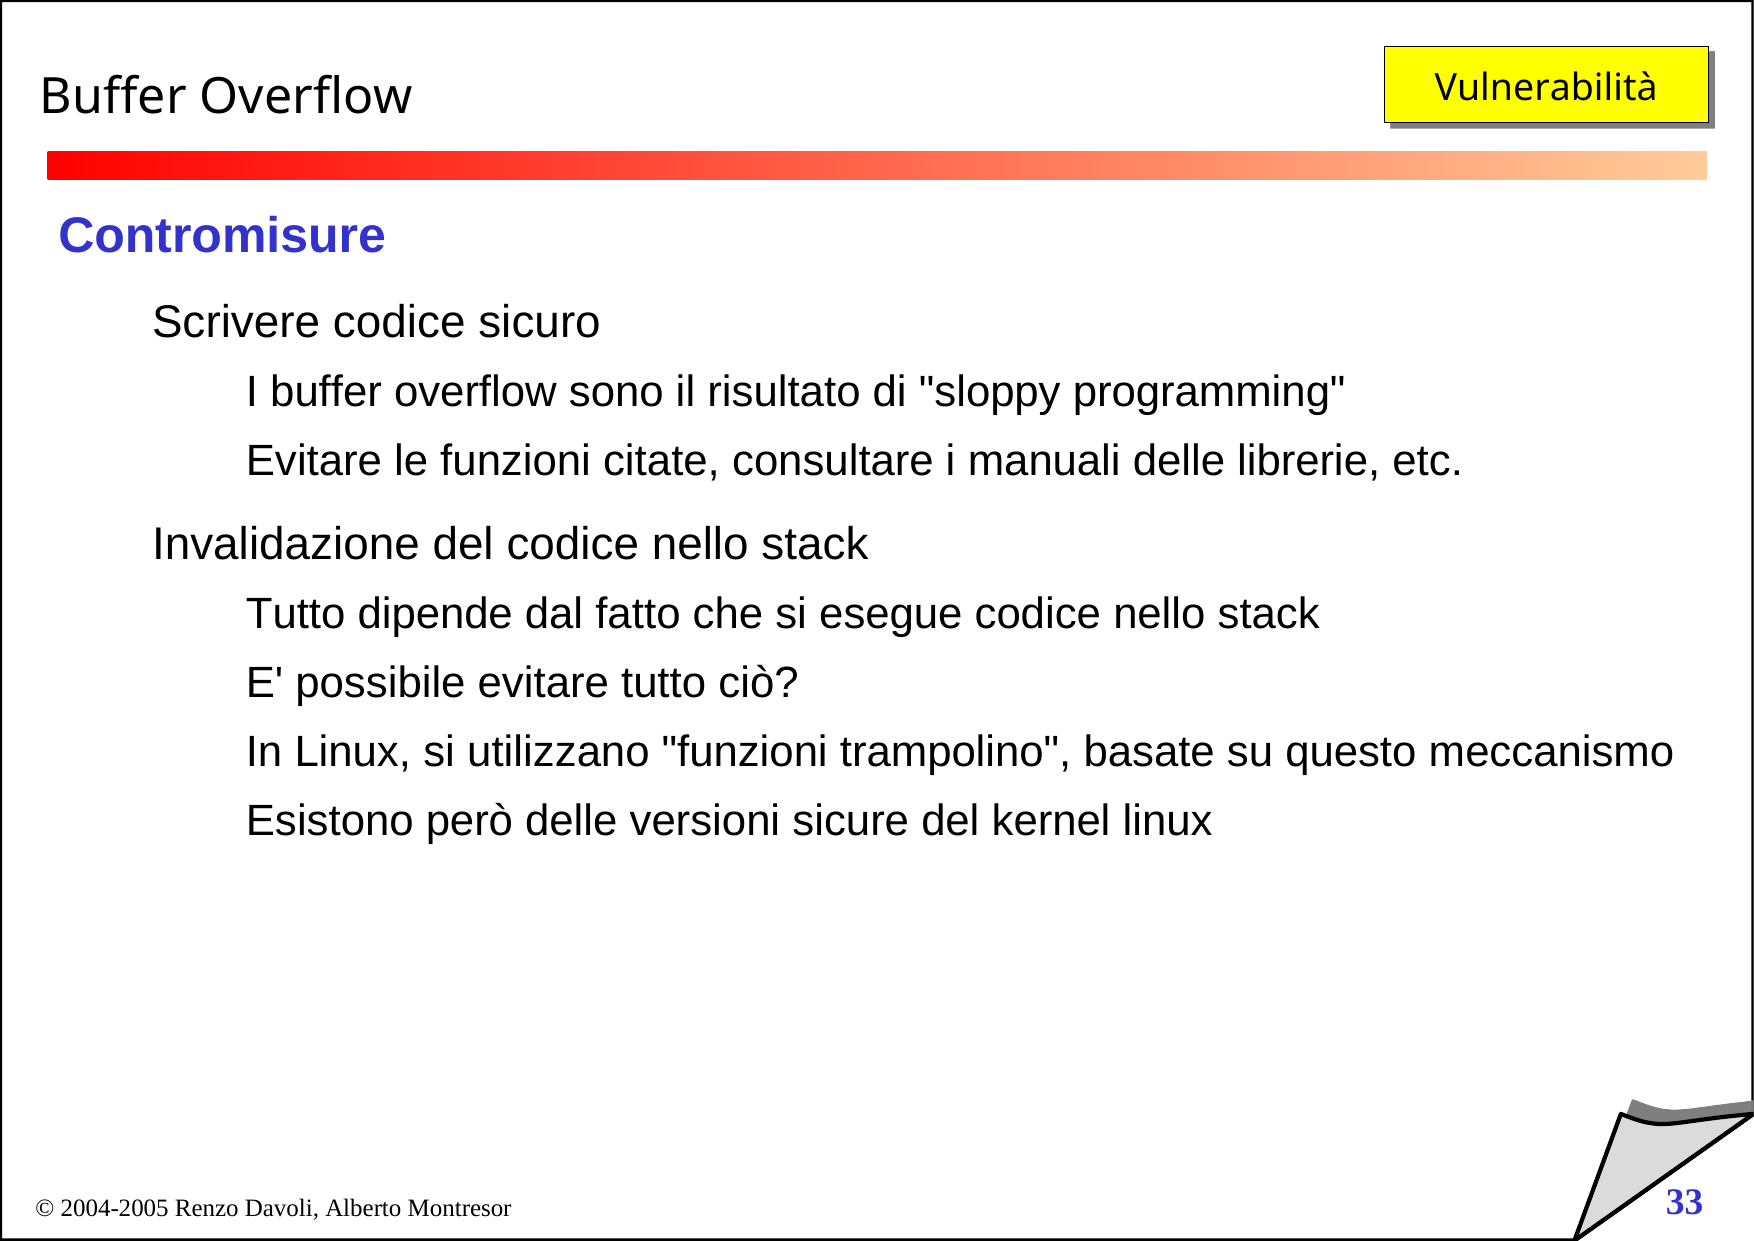

Vulnerabilità
# Buffer Overflow
Contromisure
Scrivere codice sicuro
I buffer overflow sono il risultato di "sloppy programming"
Evitare le funzioni citate, consultare i manuali delle librerie, etc.
Invalidazione del codice nello stack
Tutto dipende dal fatto che si esegue codice nello stack
E' possibile evitare tutto ciò?
In Linux, si utilizzano "funzioni trampolino", basate su questo meccanismo
Esistono però delle versioni sicure del kernel linux